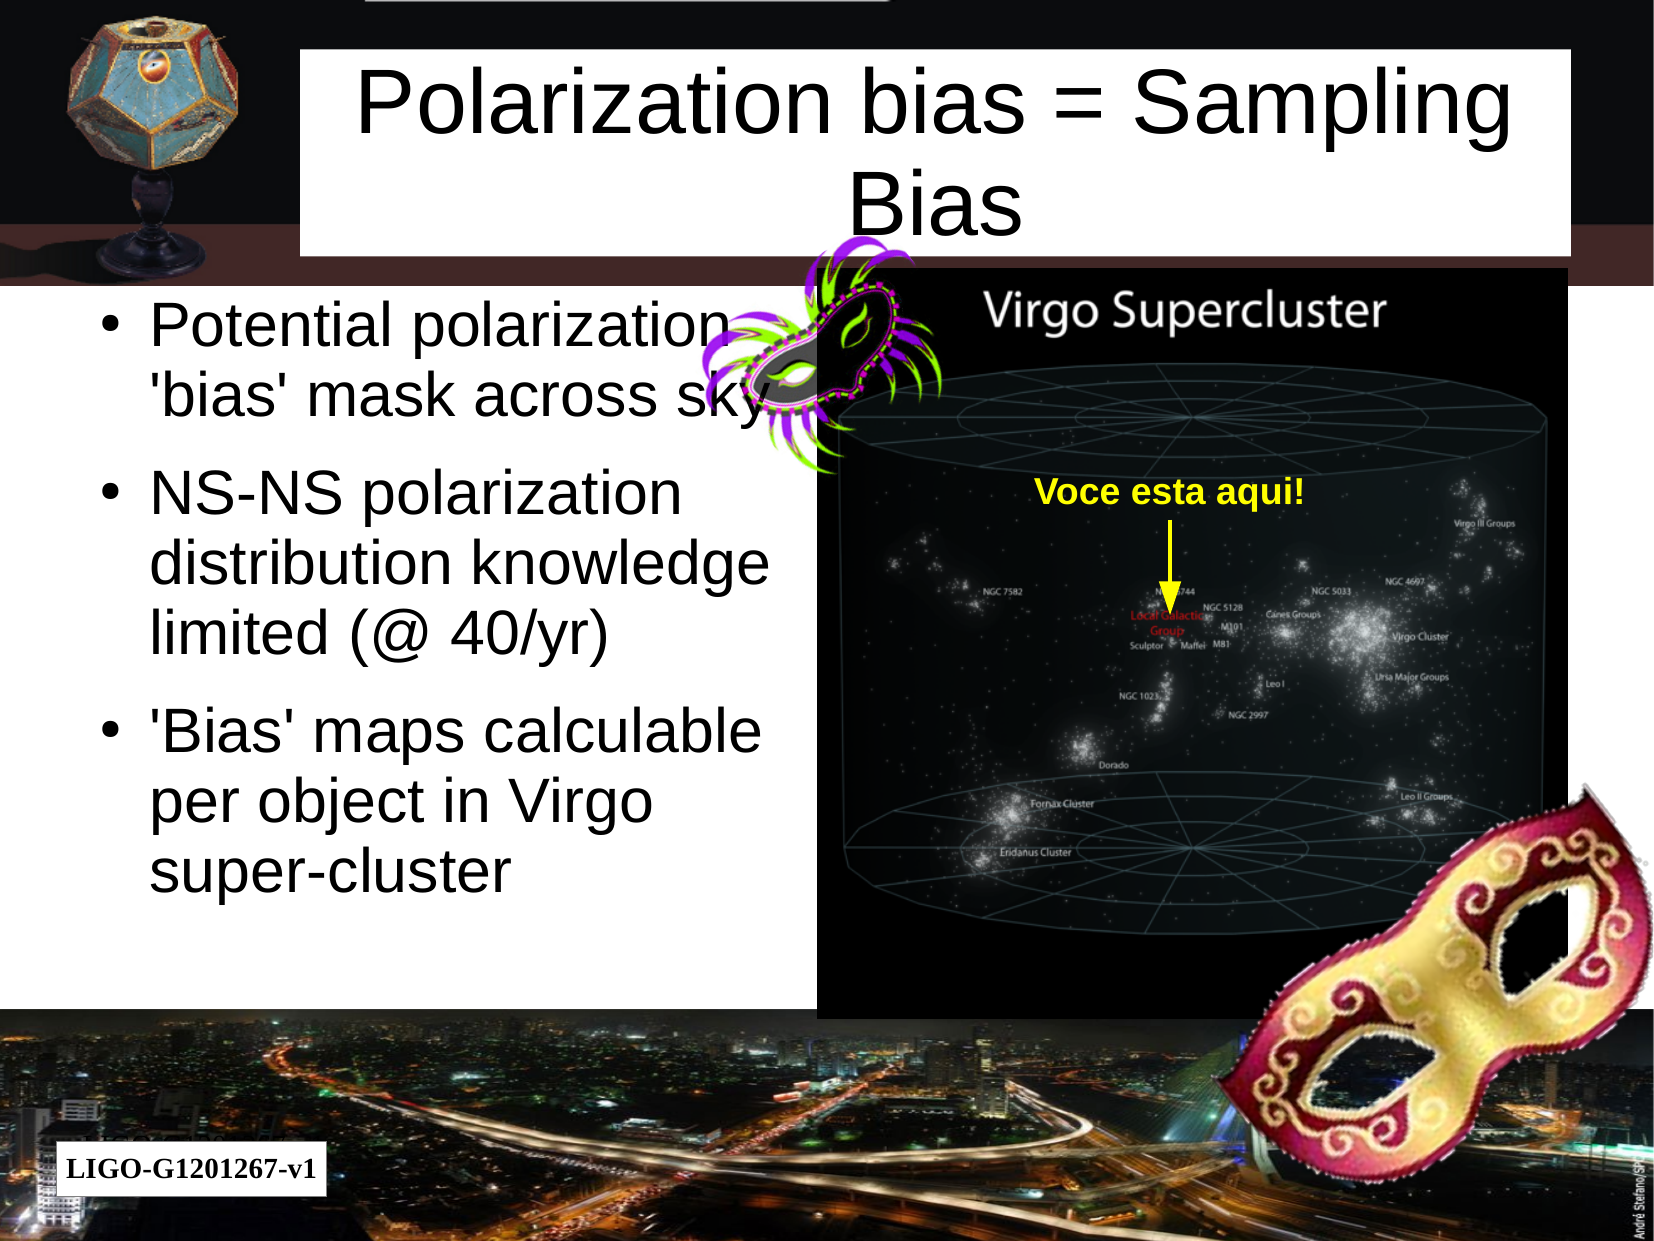

# Polarization bias = Sampling Bias
Potential polarization 'bias' mask across sky
NS-NS polarization distribution knowledge limited (@ 40/yr)
'Bias' maps calculable per object in Virgo super-cluster
Voce esta aqui!